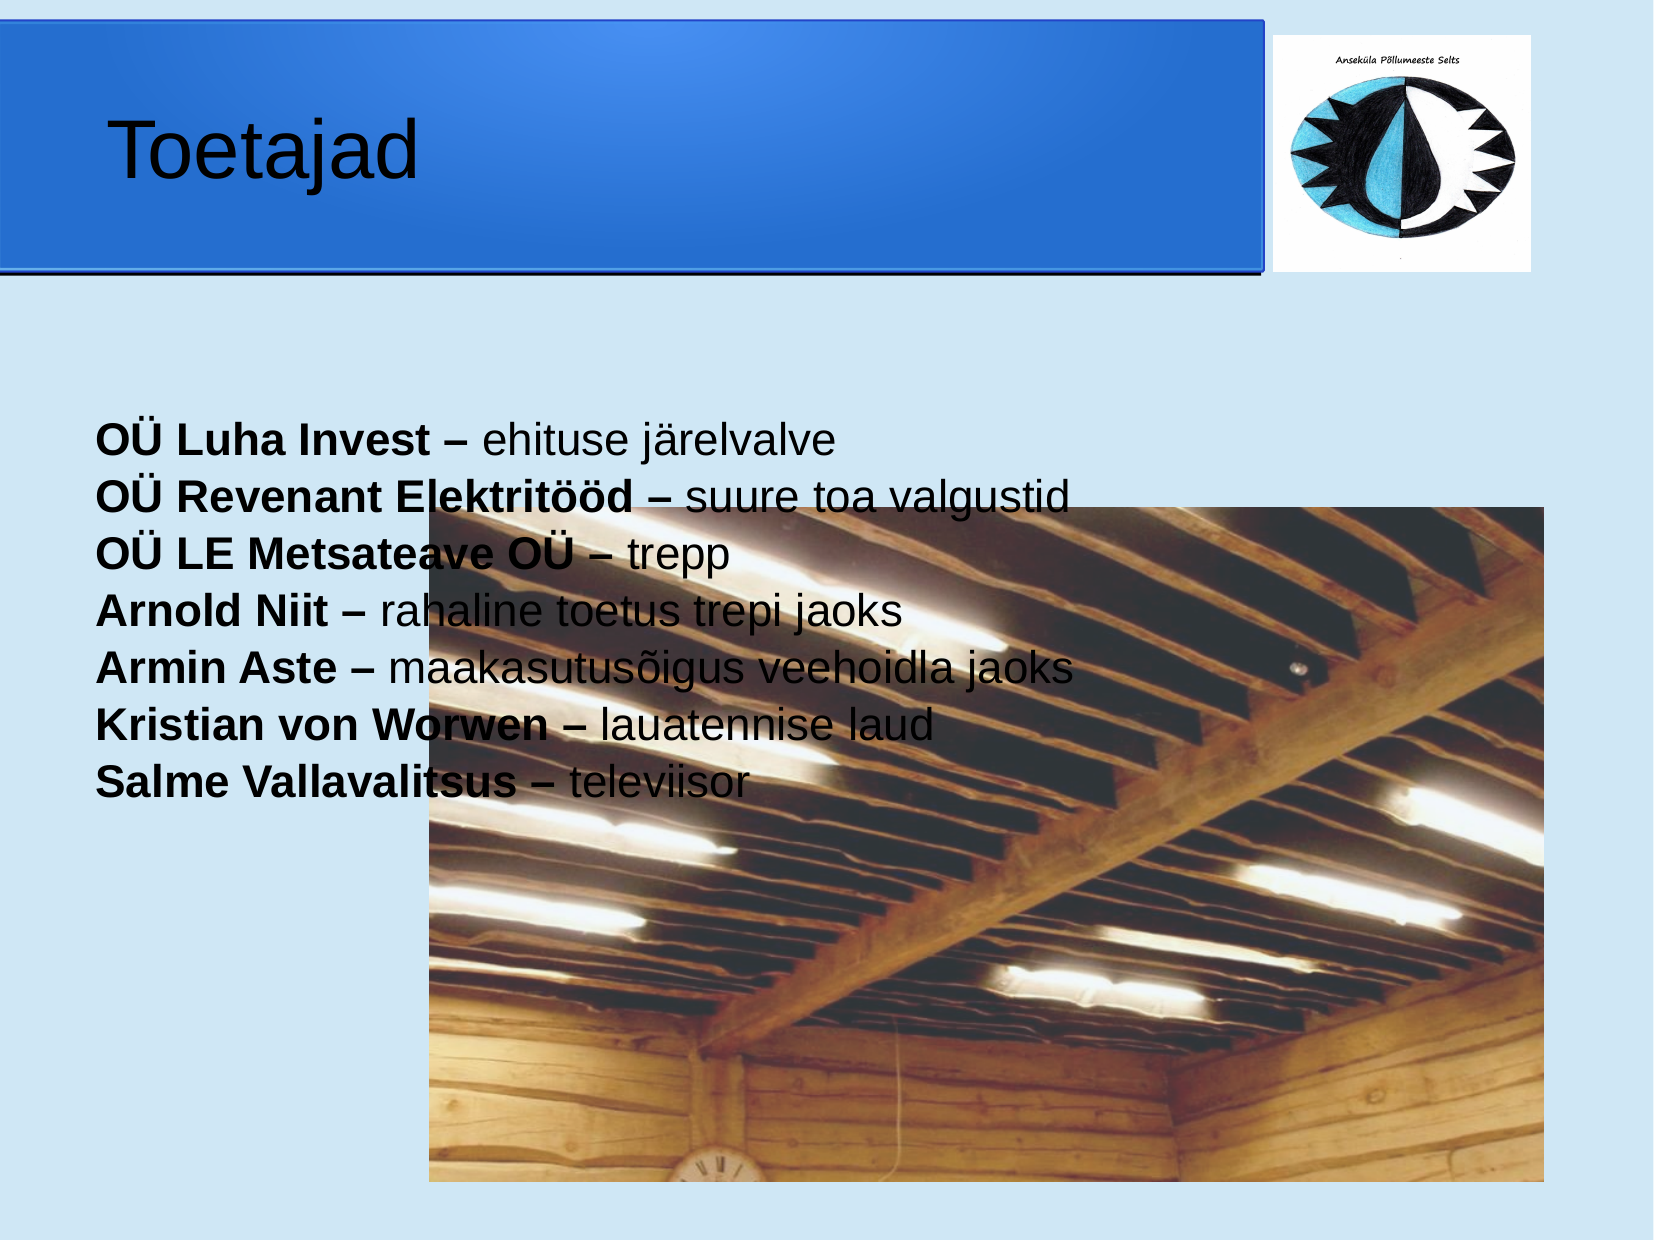

# Toetajad
 OÜ Luha Invest – ehituse järelvalve
 OÜ Revenant Elektritööd – suure toa valgustid
 OÜ LE Metsateave OÜ – trepp
 Arnold Niit – rahaline toetus trepi jaoks
 Armin Aste – maakasutusõigus veehoidla jaoks
 Kristian von Worwen – lauatennise laud
 Salme Vallavalitsus – televiisor